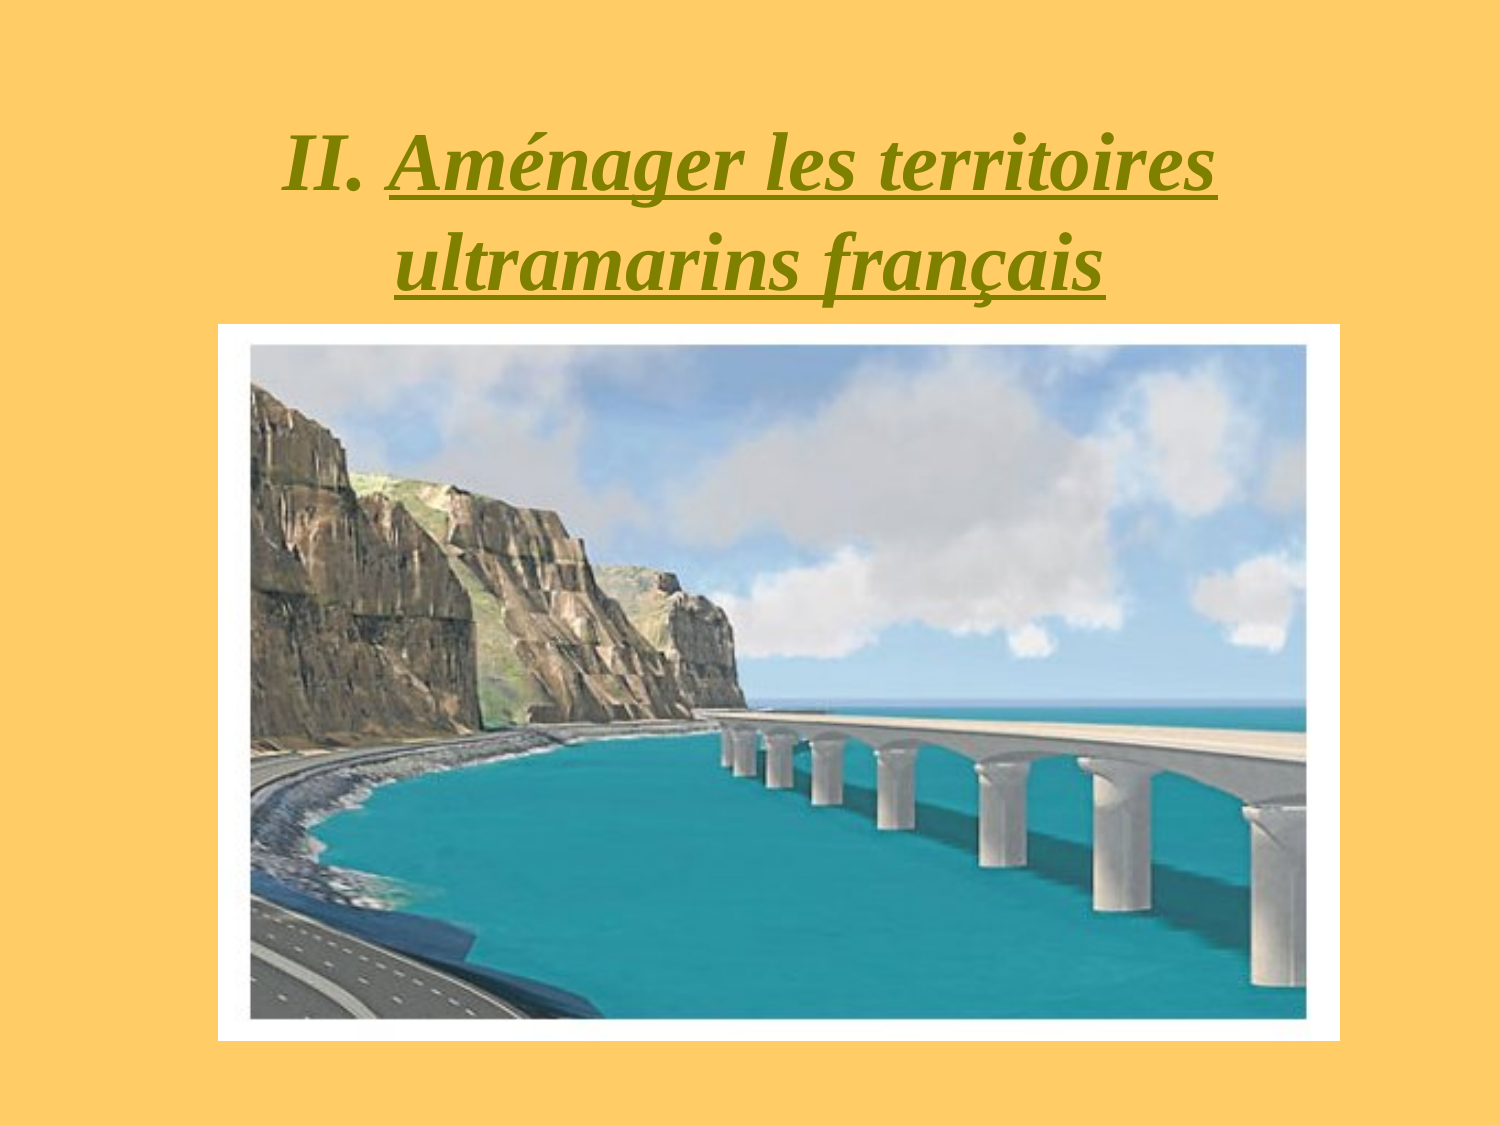

# II. Aménager les territoires ultramarins français